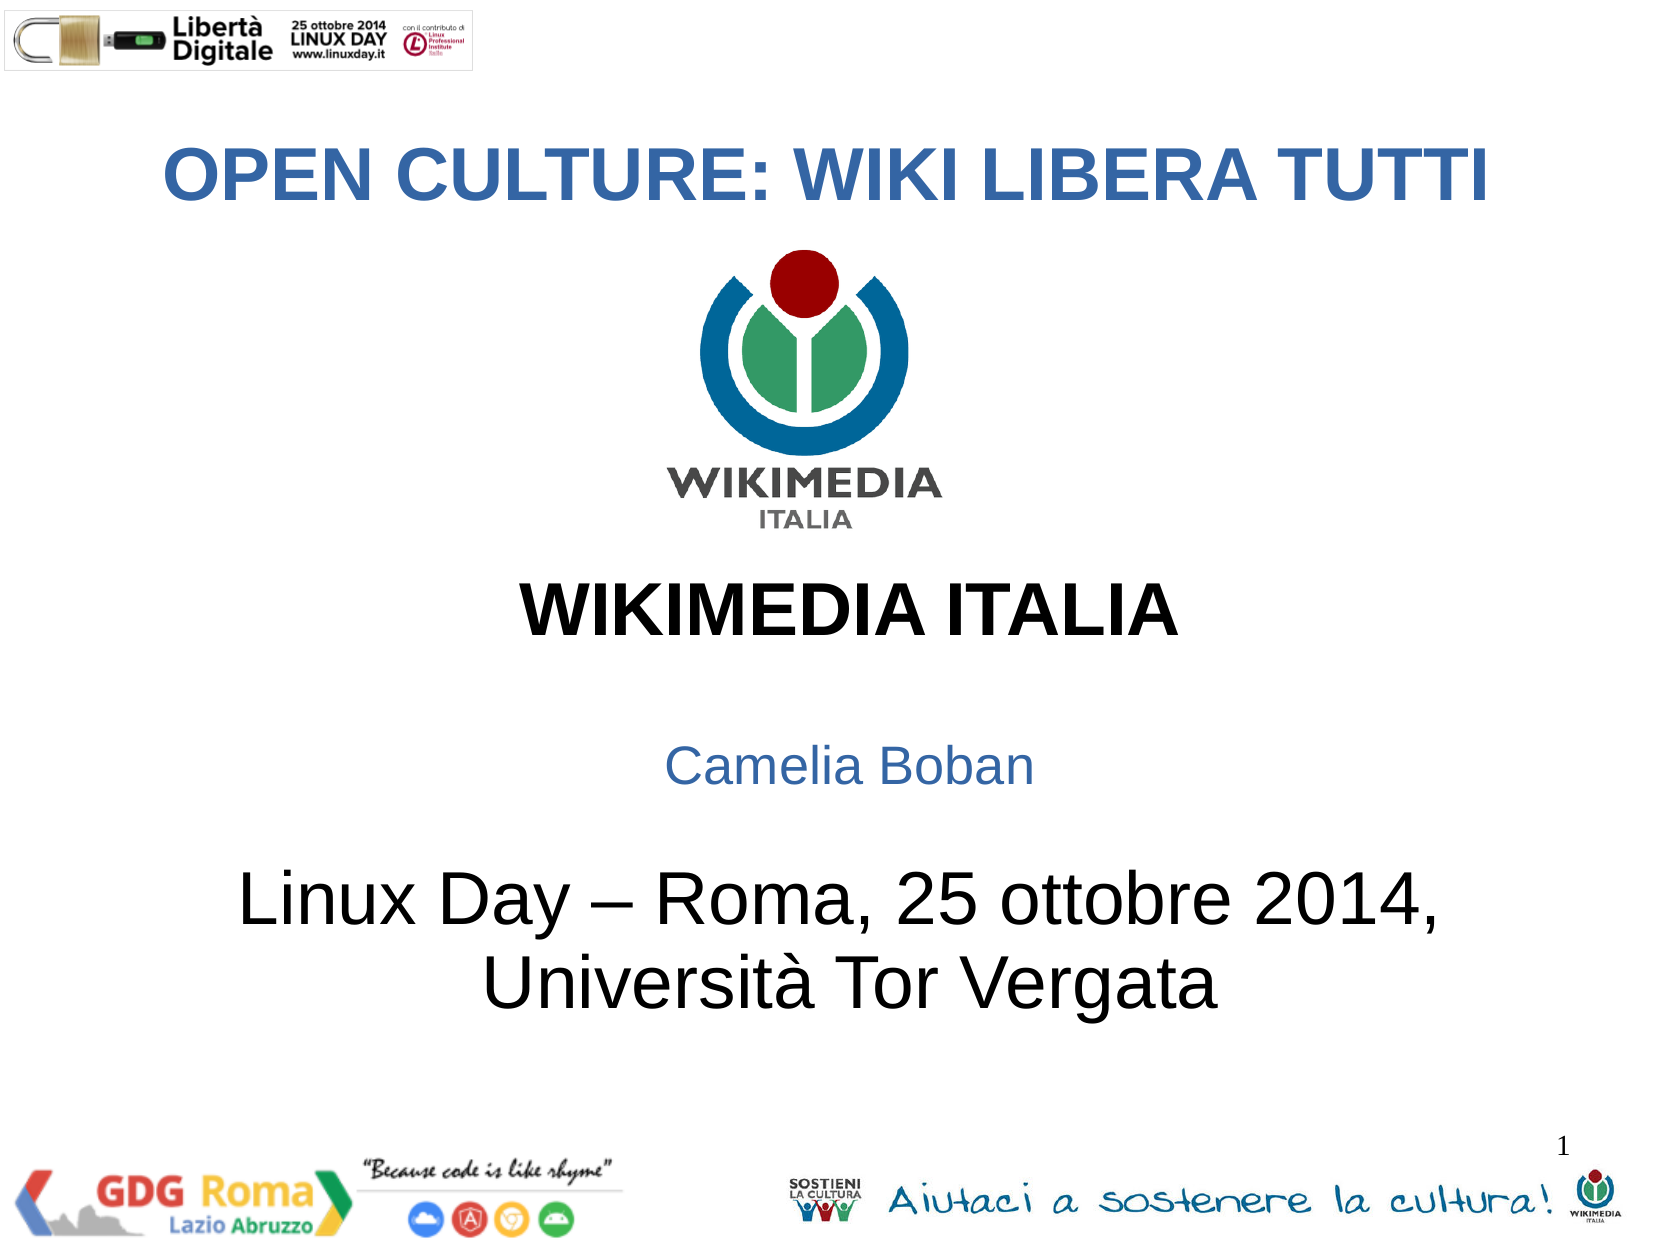

OPEN CULTURE: WIKI LIBERA TUTTI
# WIKIMEDIA ITALIA
Camelia Boban
Linux Day – Roma, 25 ottobre 2014,
Università Tor Vergata
1